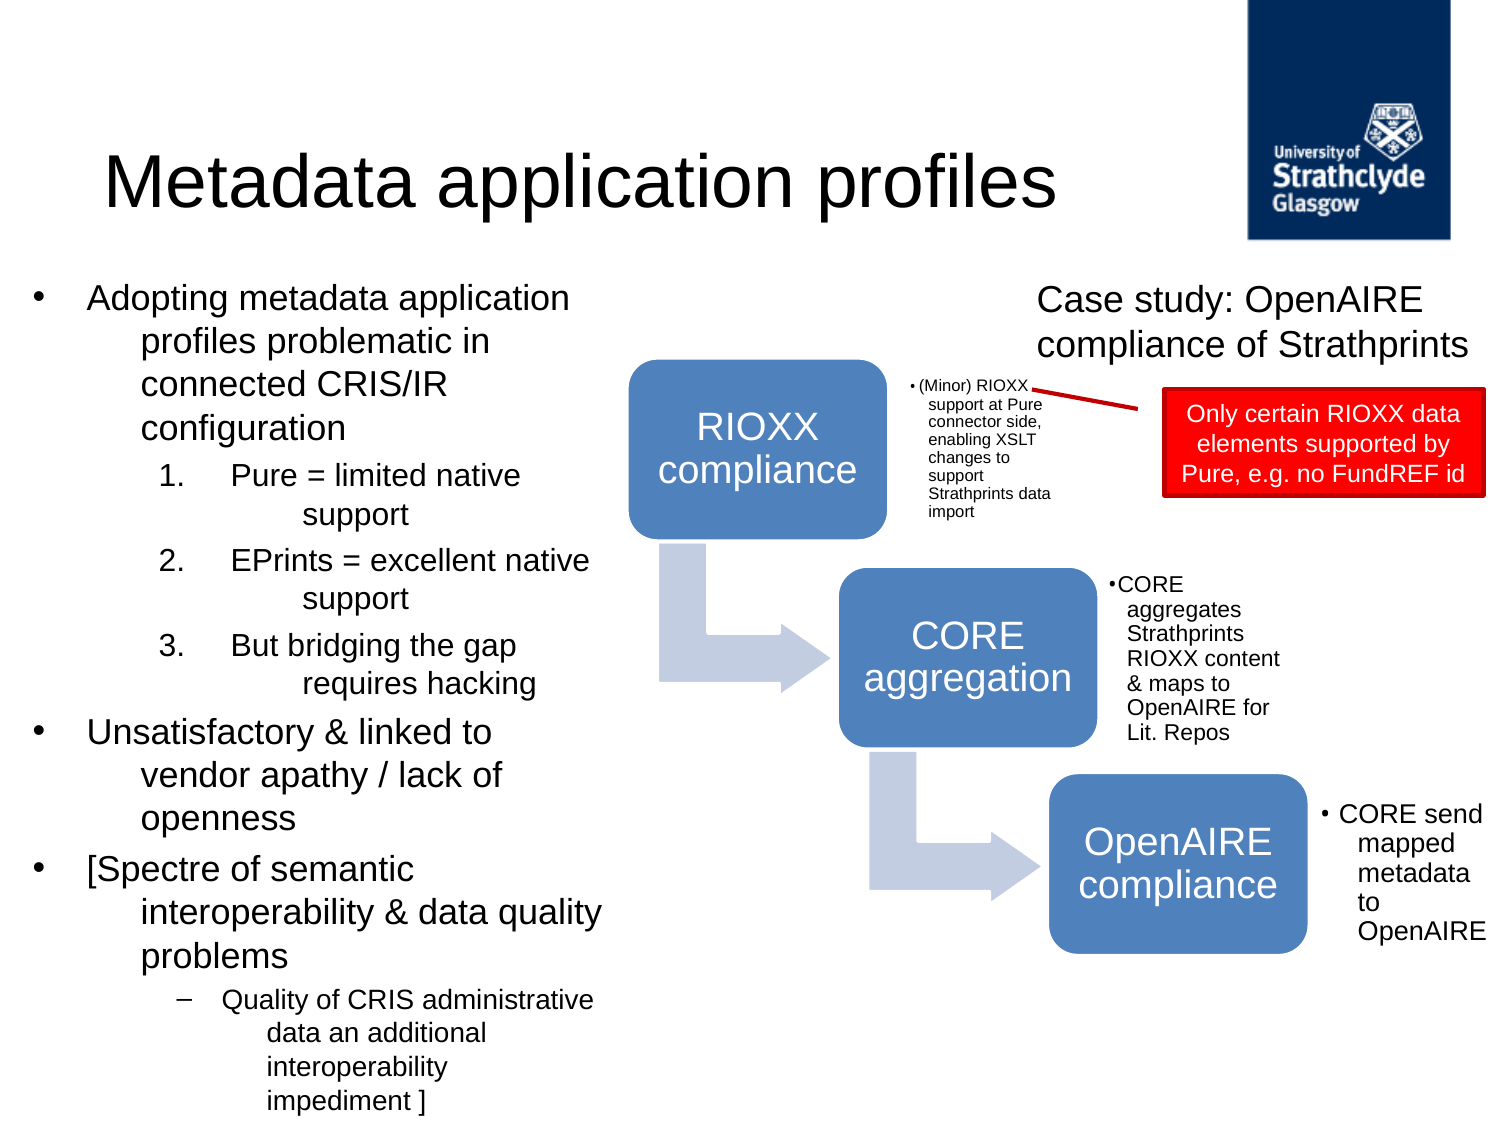

Metadata application profiles
# Adopting metadata application profiles problematic in connected CRIS/IR configuration
Pure = limited native support
EPrints = excellent native support
But bridging the gap requires hacking
Unsatisfactory & linked to vendor apathy / lack of openness
[Spectre of semantic interoperability & data quality problems
Quality of CRIS administrative data an additional interoperability impediment ]
Case study: OpenAIRE compliance of Strathprints
(Minor) RIOXX support at Pure connector side, enabling XSLT changes to support Strathprints data import
RIOXX compliance
CORE aggregates Strathprints RIOXX content & maps to OpenAIRE for Lit. Repos
CORE aggregation
OpenAIRE compliance
CORE send mapped metadata to OpenAIRE
Only certain RIOXX data elements supported by Pure, e.g. no FundREF id